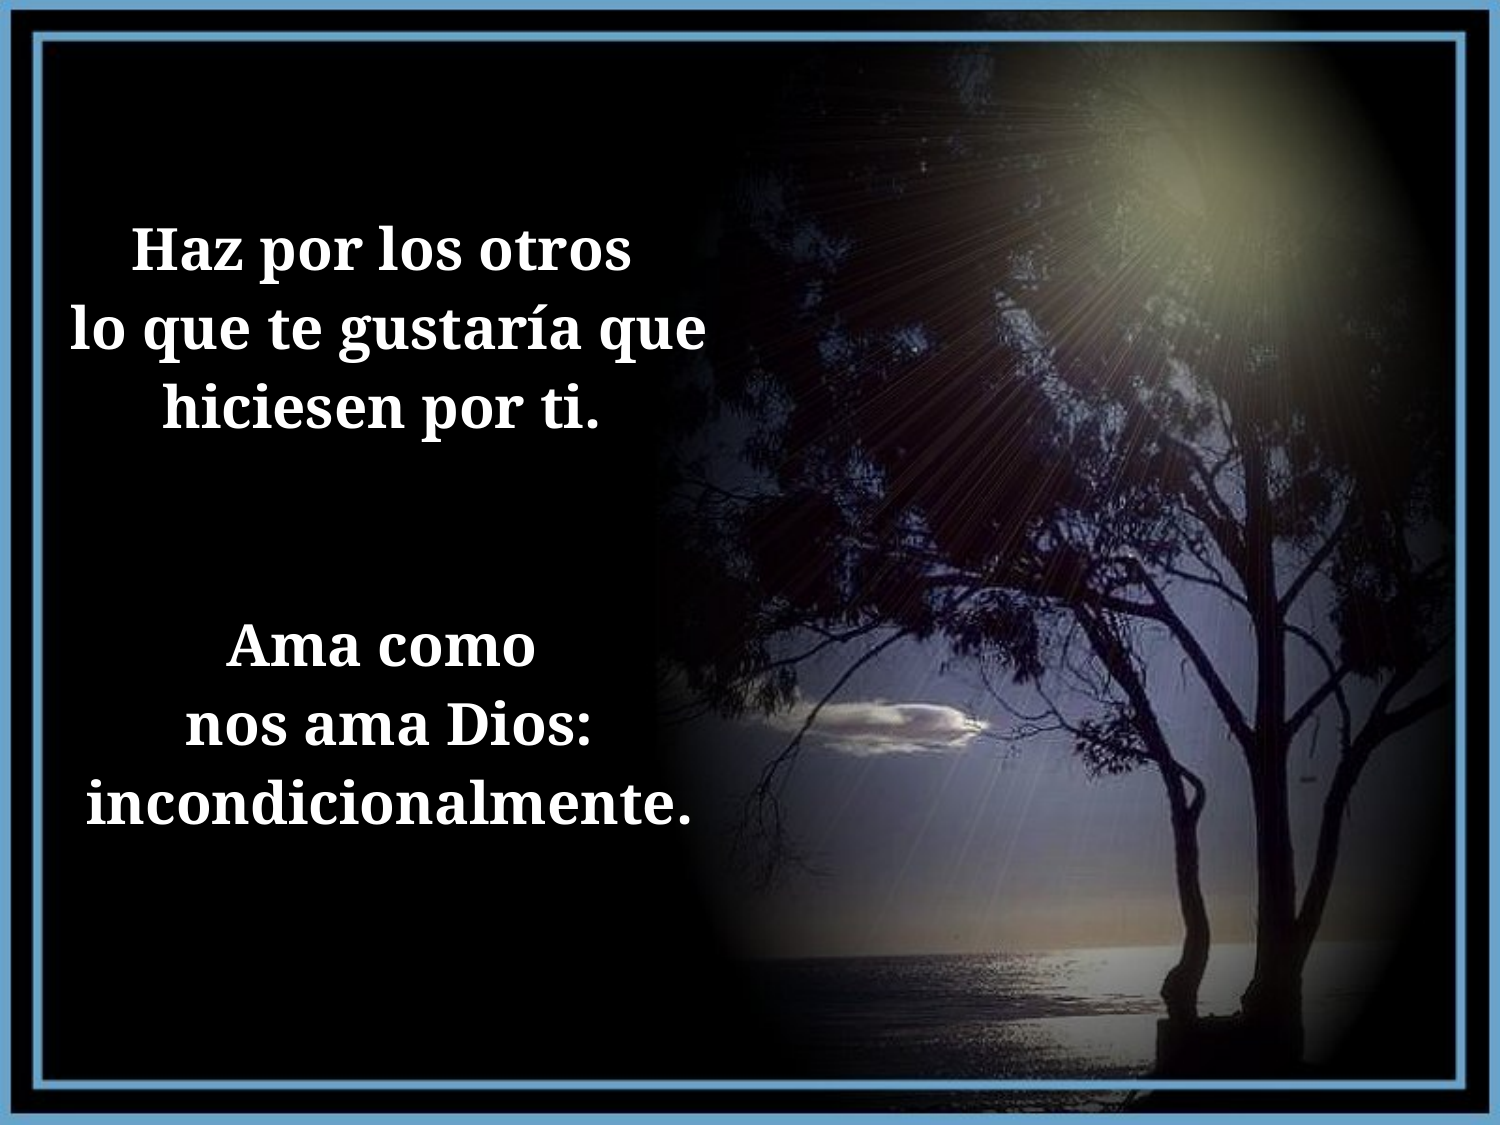

Haz por los otros
lo que te gustaría que hiciesen por ti.
Ama como
nos ama Dios: incondicionalmente.